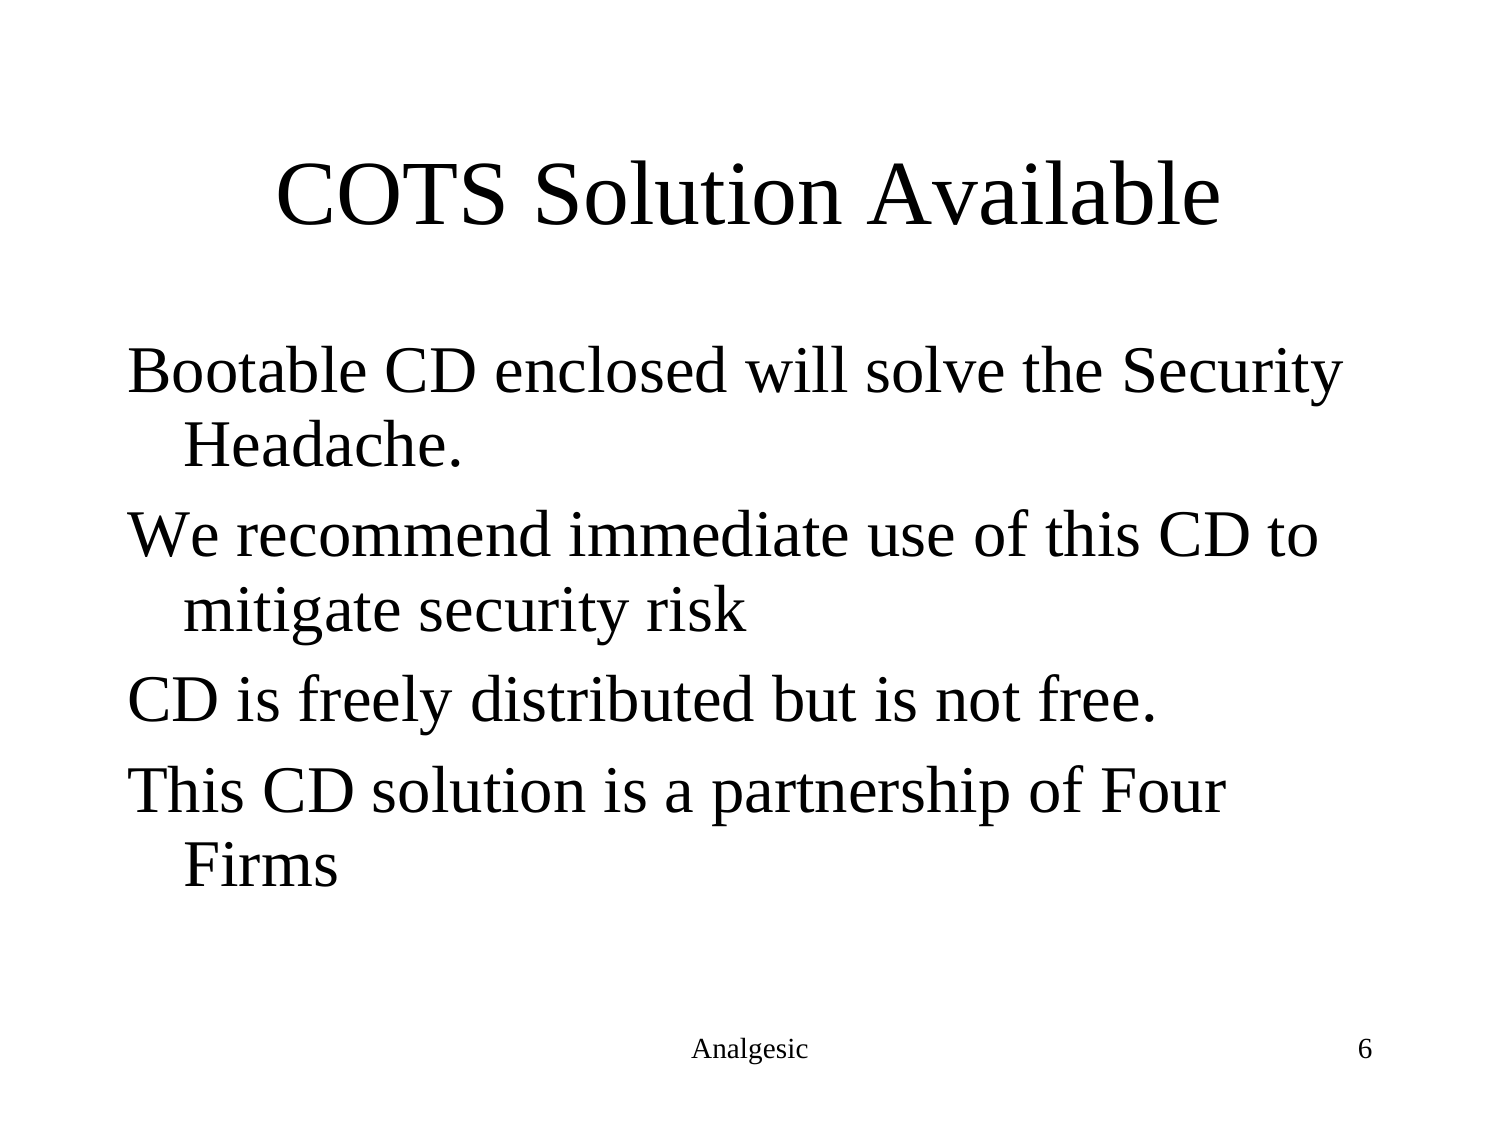

# COTS Solution Available
Bootable CD enclosed will solve the Security Headache.
We recommend immediate use of this CD to mitigate security risk
CD is freely distributed but is not free.
This CD solution is a partnership of Four Firms
Analgesic
6